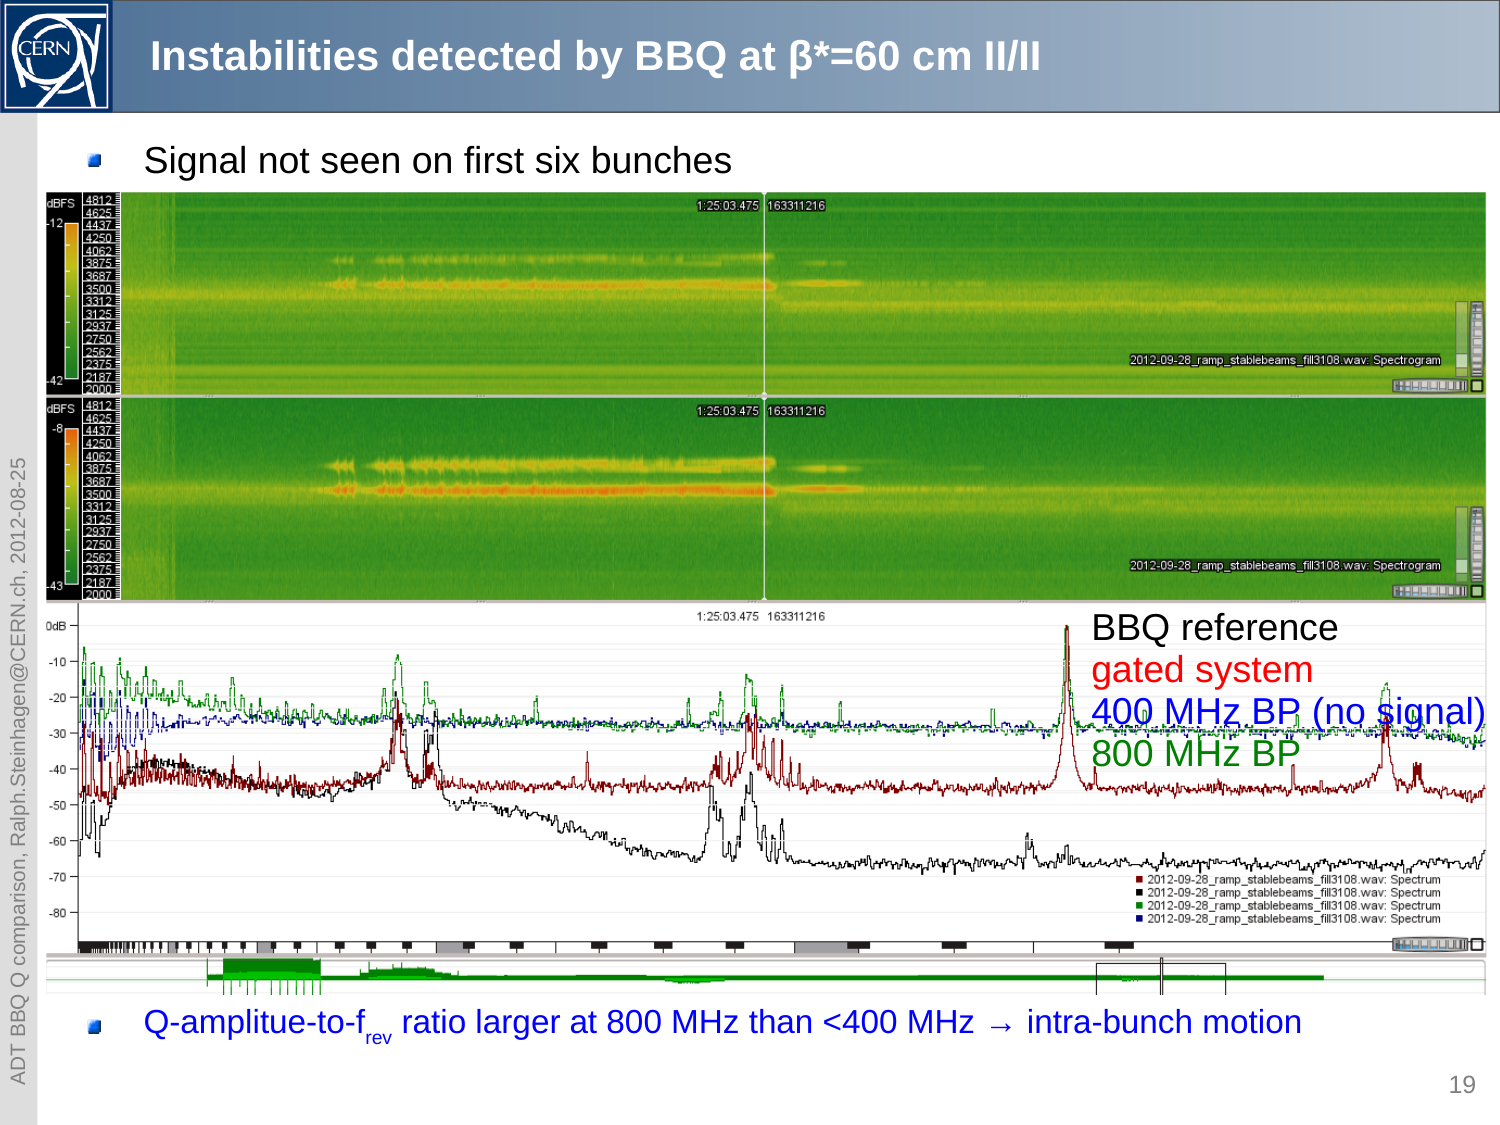

# Instabilities detected by BBQ at β*=60 cm II/II
Signal not seen on first six bunches
Q-amplitue-to-frev ratio larger at 800 MHz than <400 MHz → intra-bunch motion
BBQ reference
gated system
400 MHz BP (no signal)
800 MHz BP